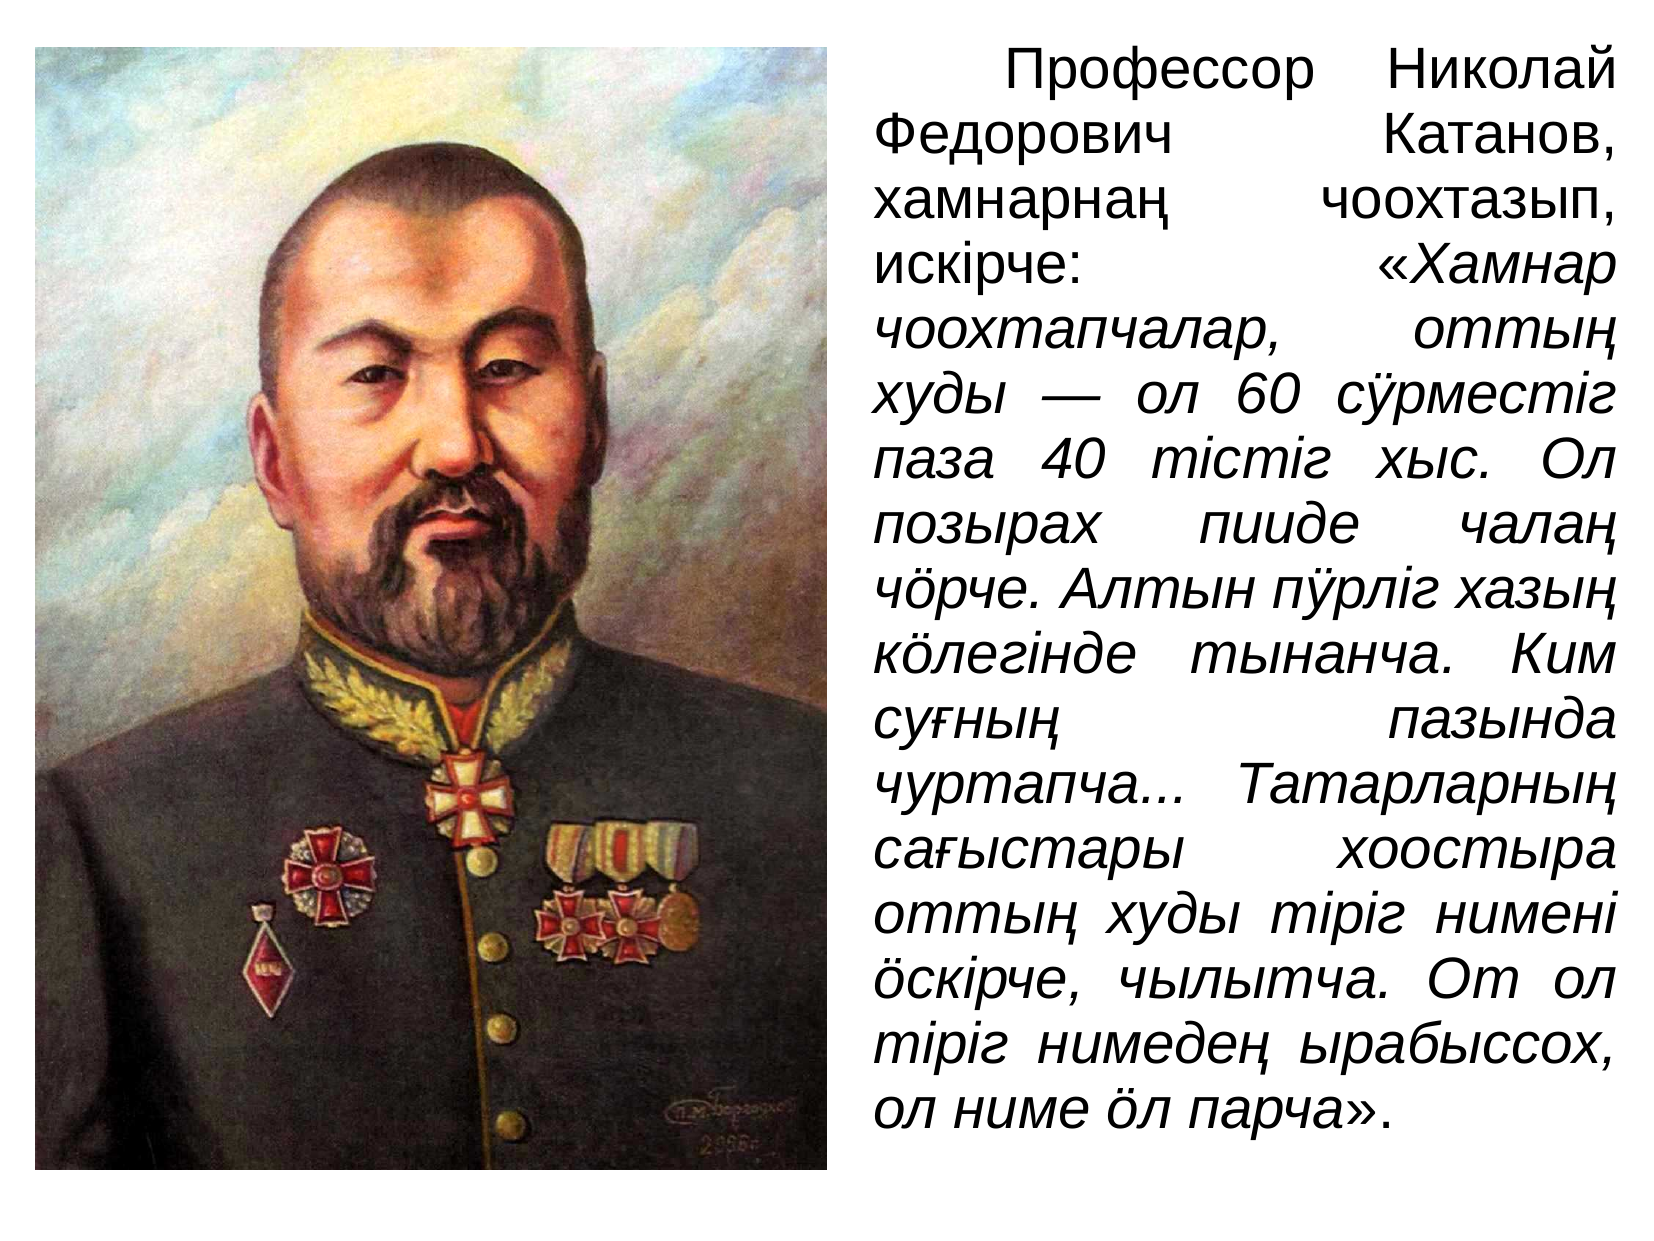

# Профессор Николай Федорович Катанов, хамнарнаң чоохтазып, искірче: «Хамнар чоохтапчалар, оттың худы — ол 60 сӱрместіг паза 40 тістіг хыс. Ол позырах пииде чалаң чӧрче. Алтын пӱрліг хазың кӧлегінде тынанча. Ким суғның пазында чуртапча... Татарларның сағыстары хоостыра оттың худы тіріг нимені ӧскірче, чылытча. От ол тіріг нимедең ырабыссох, ол ниме ӧл парча».